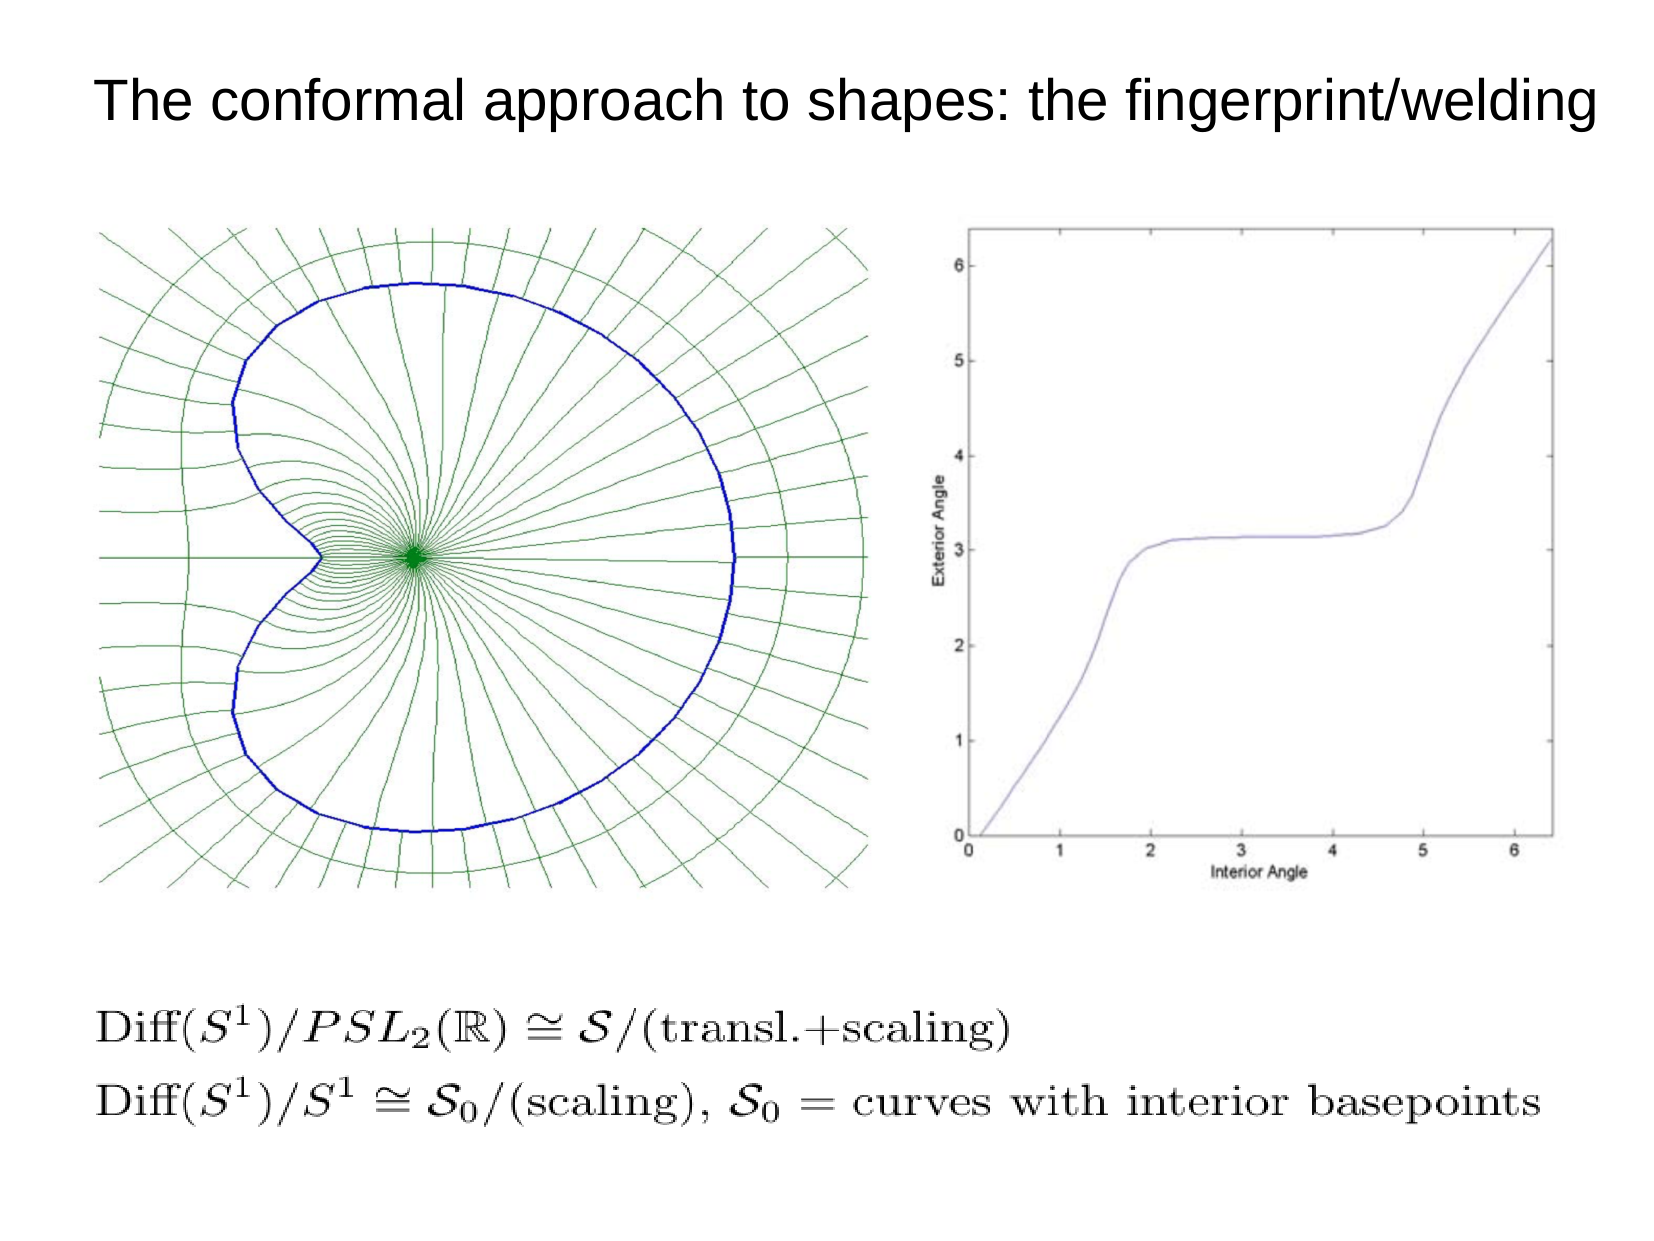

The conformal approach to shapes: the fingerprint/welding